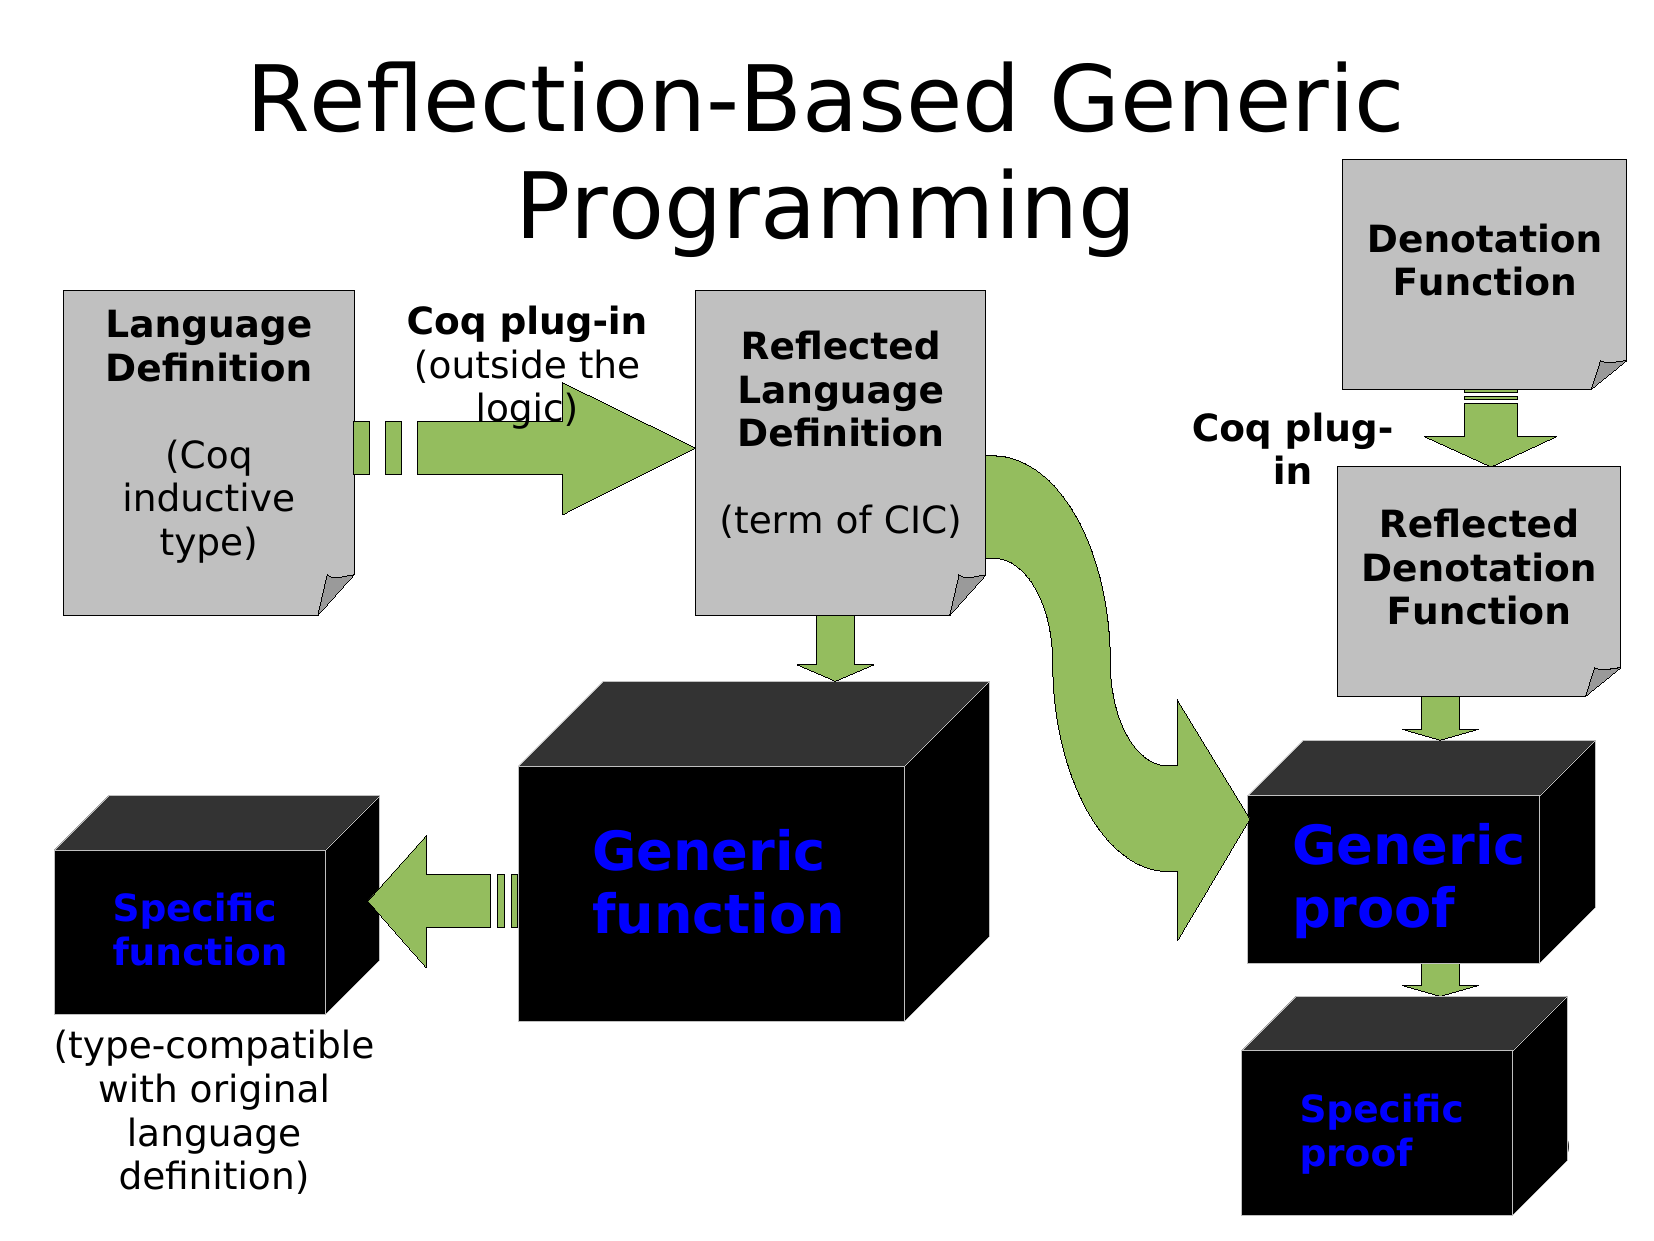

# Reflection-Based Generic Programming
Denotation Function
Language Definition
(Coq inductive type)
Reflected Language Definition
(term of CIC)
Coq plug-in
(outside the logic)
Coq plug-in
Reflected Denotation Function
Generic proof
Specific proof
Generic function
Specific function
(type-compatible with original language definition)
30